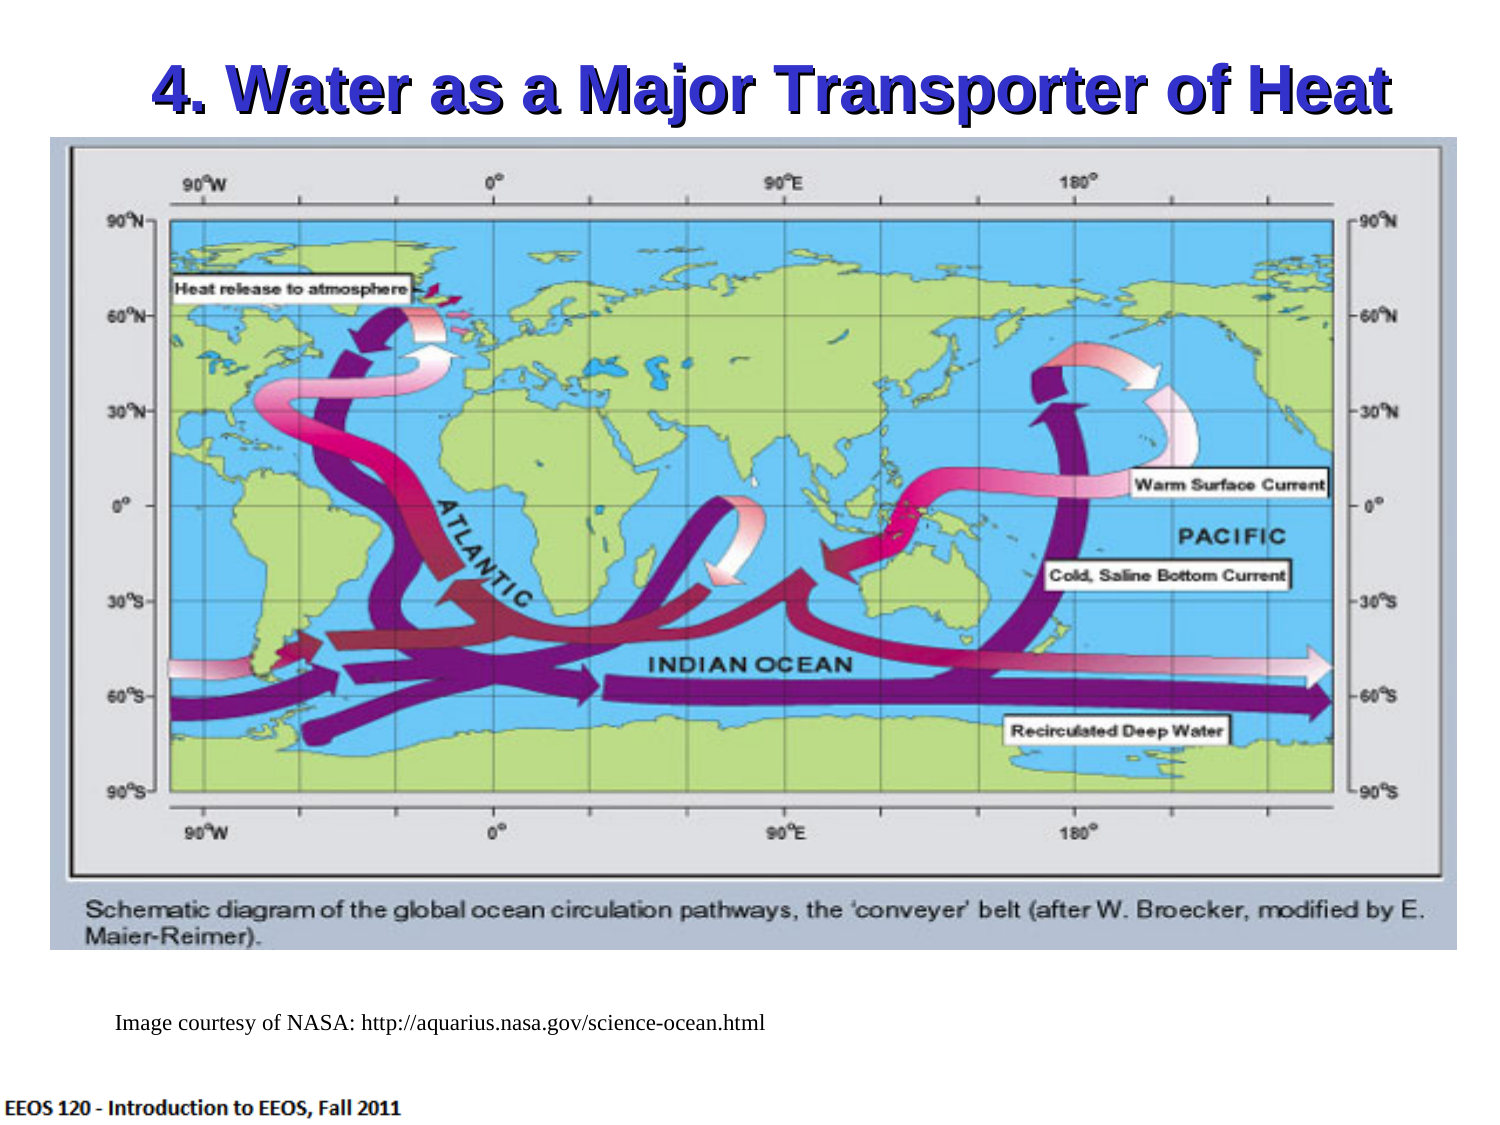

4. Water as a Major Transporter of Heat
Image courtesy of NASA: http://aquarius.nasa.gov/science-ocean.html